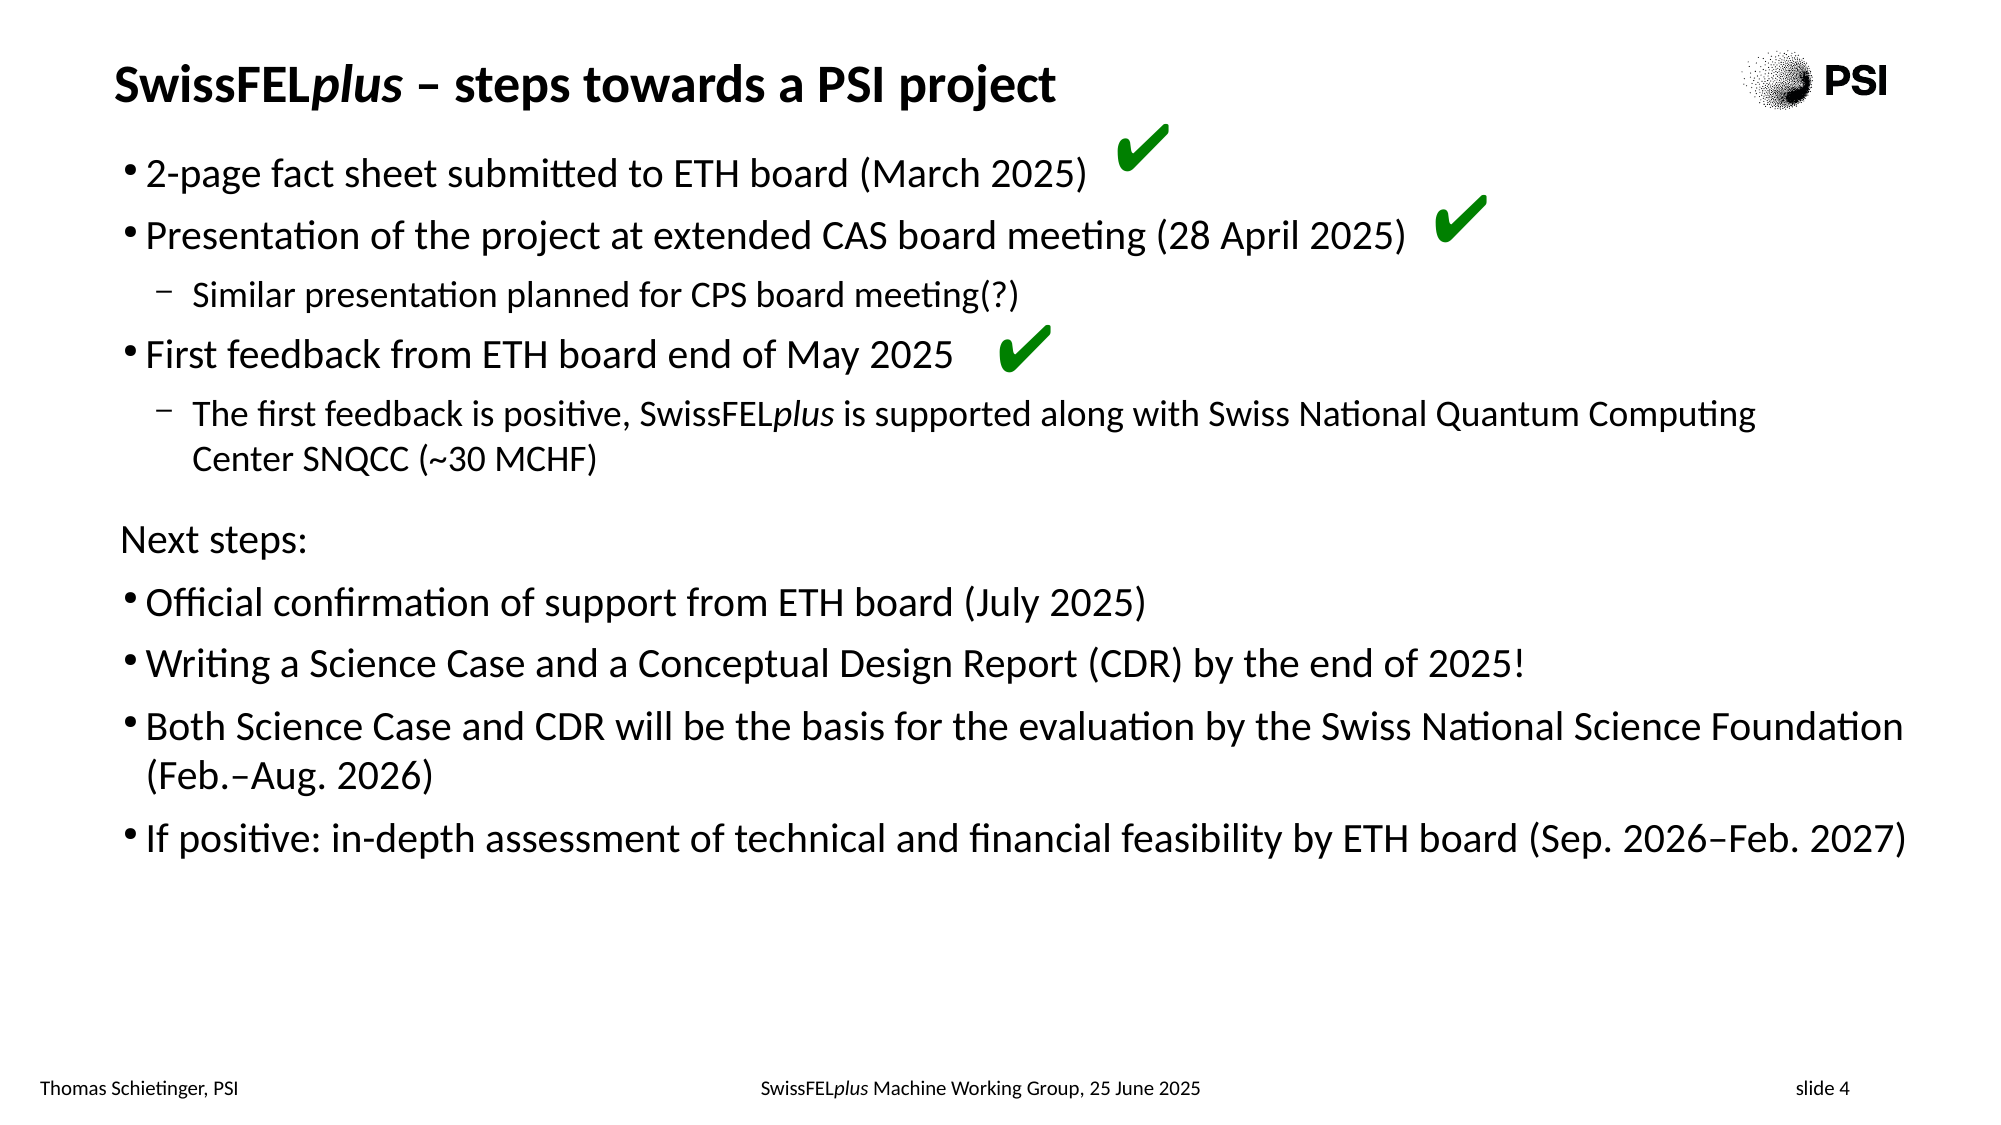

# SwissFELplus – steps towards a PSI project

2-page fact sheet submitted to ETH board (March 2025)
Presentation of the project at extended CAS board meeting (28 April 2025)
Similar presentation planned for CPS board meeting(?)
First feedback from ETH board end of May 2025
The first feedback is positive, SwissFELplus is supported along with Swiss National Quantum Computing Center SNQCC (~30 MCHF)


Next steps:
Official confirmation of support from ETH board (July 2025)
Writing a Science Case and a Conceptual Design Report (CDR) by the end of 2025!
Both Science Case and CDR will be the basis for the evaluation by the Swiss National Science Foundation (Feb.–Aug. 2026)
If positive: in-depth assessment of technical and financial feasibility by ETH board (Sep. 2026–Feb. 2027)
PSI Center for Accelerator Science and Engineering
4